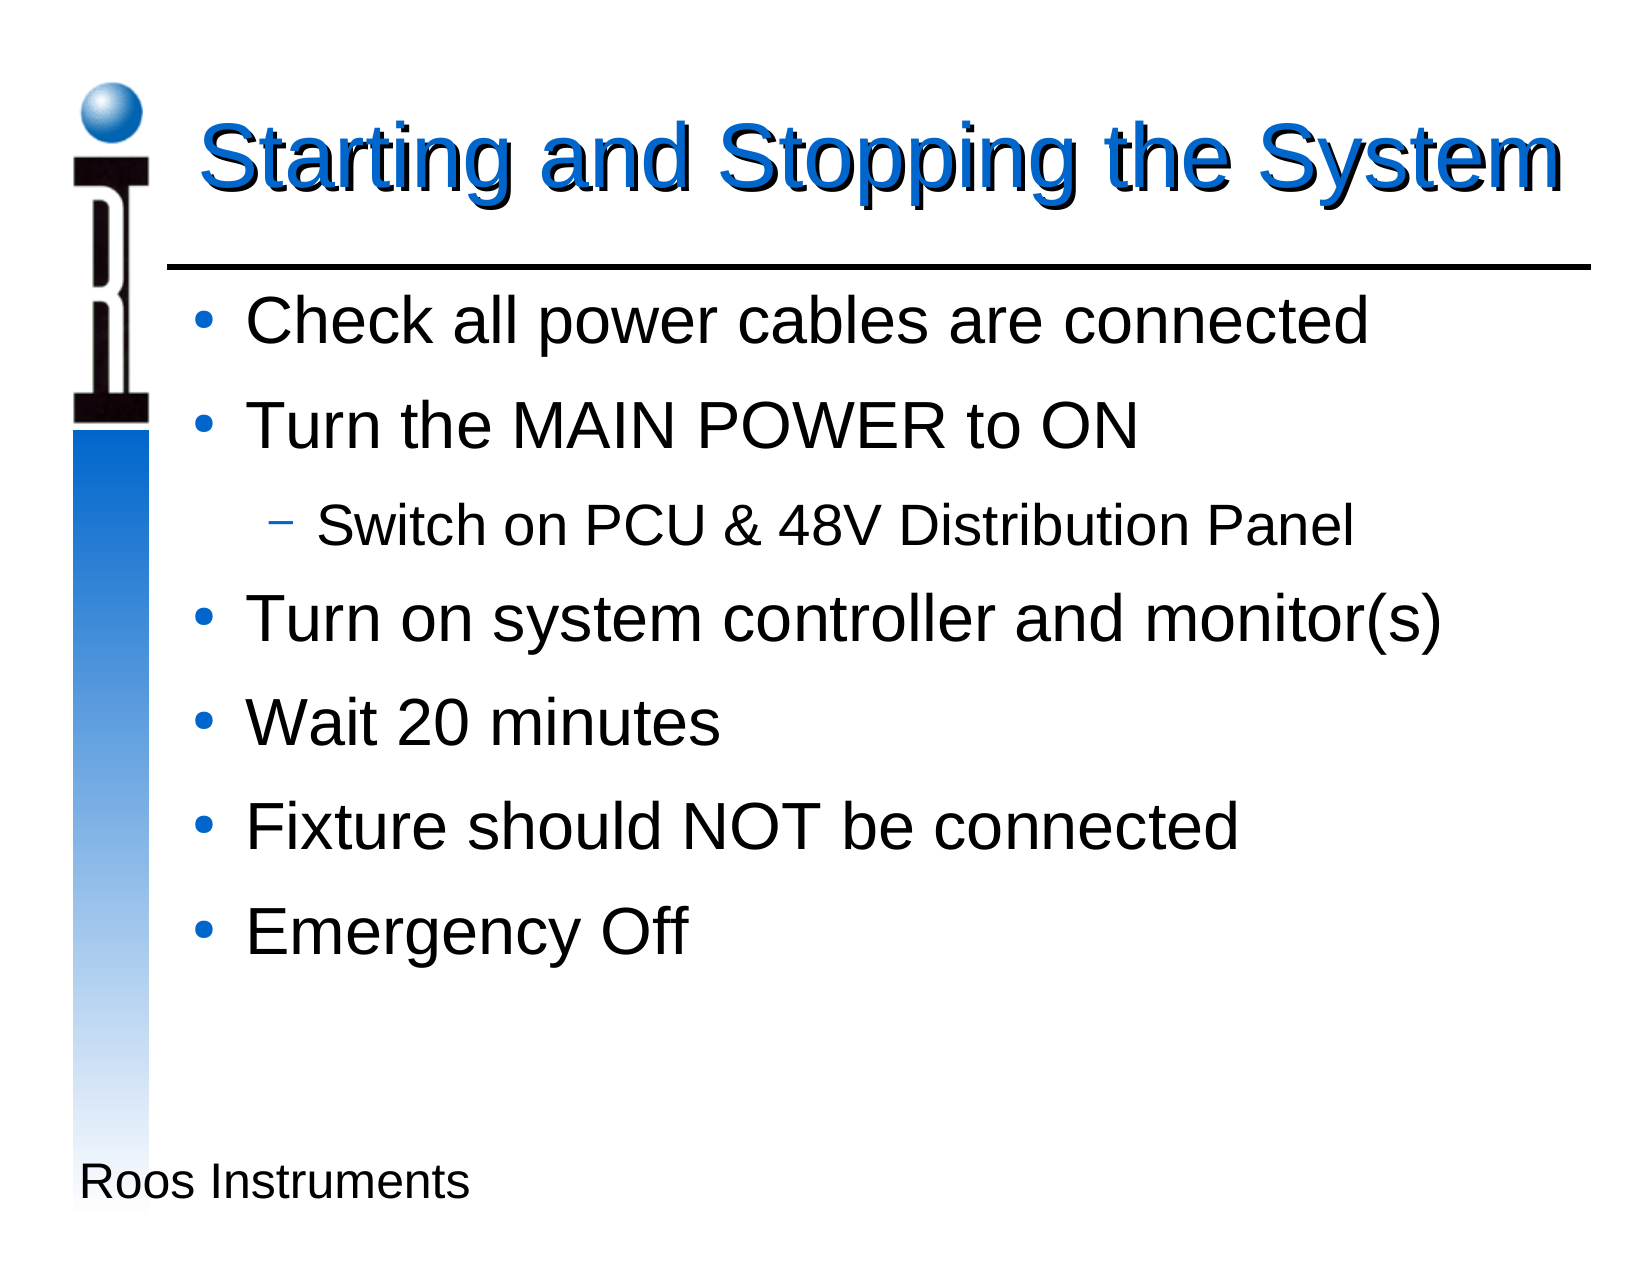

# Starting and Stopping the System
Check all power cables are connected
Turn the MAIN POWER to ON
Switch on PCU & 48V Distribution Panel
Turn on system controller and monitor(s)
Wait 20 minutes
Fixture should NOT be connected
Emergency Off